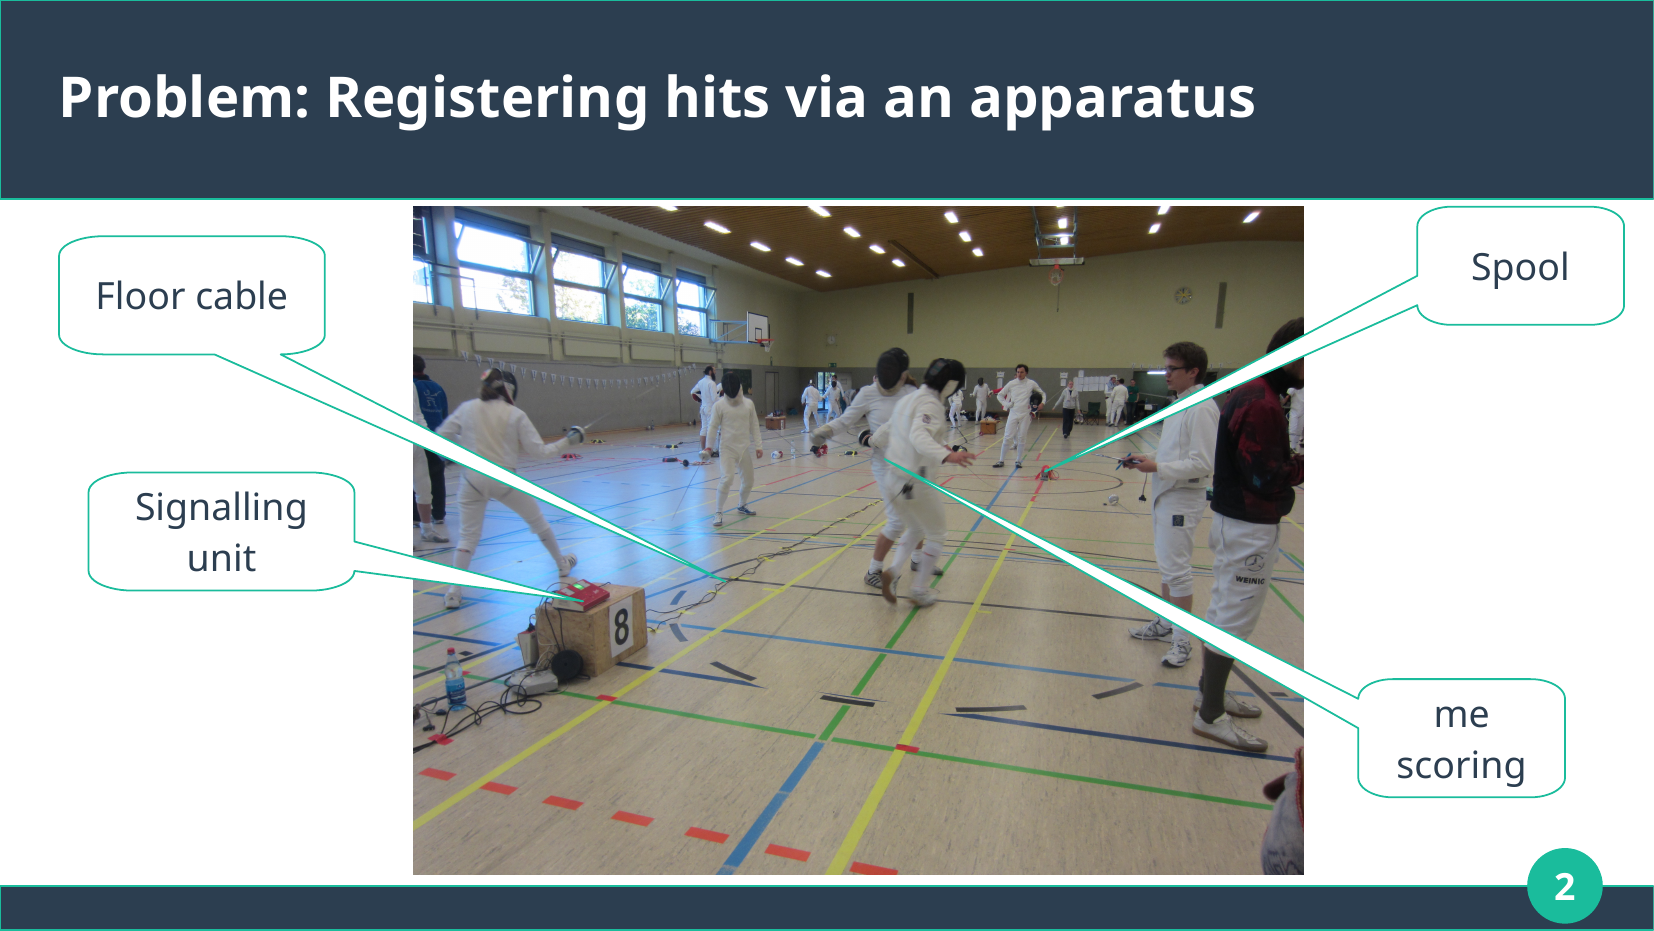

# Problem: Registering hits via an apparatus
Spool
Floor cable
Signalling unit
me scoring
2